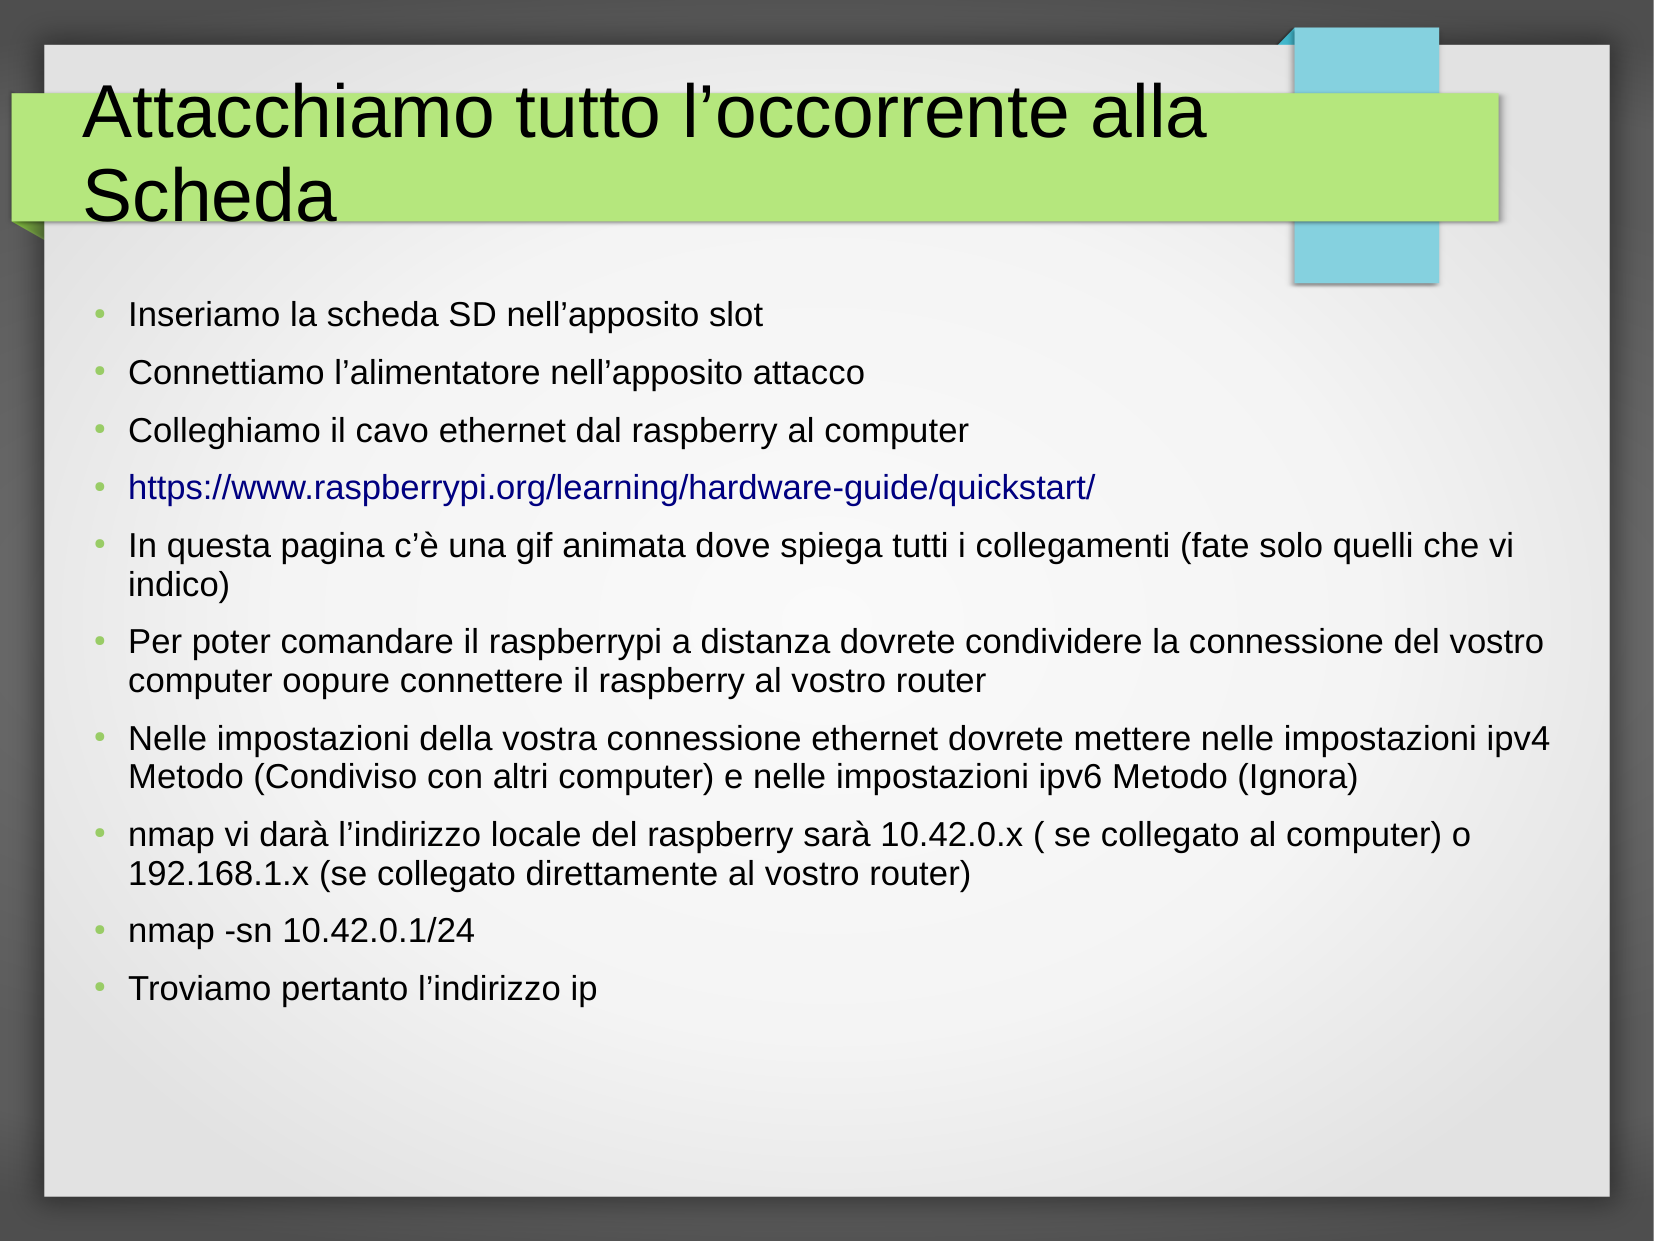

# Attacchiamo tutto l’occorrente alla Scheda
Inseriamo la scheda SD nell’apposito slot
Connettiamo l’alimentatore nell’apposito attacco
Colleghiamo il cavo ethernet dal raspberry al computer
https://www.raspberrypi.org/learning/hardware-guide/quickstart/
In questa pagina c’è una gif animata dove spiega tutti i collegamenti (fate solo quelli che vi indico)
Per poter comandare il raspberrypi a distanza dovrete condividere la connessione del vostro computer oopure connettere il raspberry al vostro router
Nelle impostazioni della vostra connessione ethernet dovrete mettere nelle impostazioni ipv4 Metodo (Condiviso con altri computer) e nelle impostazioni ipv6 Metodo (Ignora)
nmap vi darà l’indirizzo locale del raspberry sarà 10.42.0.x ( se collegato al computer) o 192.168.1.x (se collegato direttamente al vostro router)
nmap -sn 10.42.0.1/24
Troviamo pertanto l’indirizzo ip